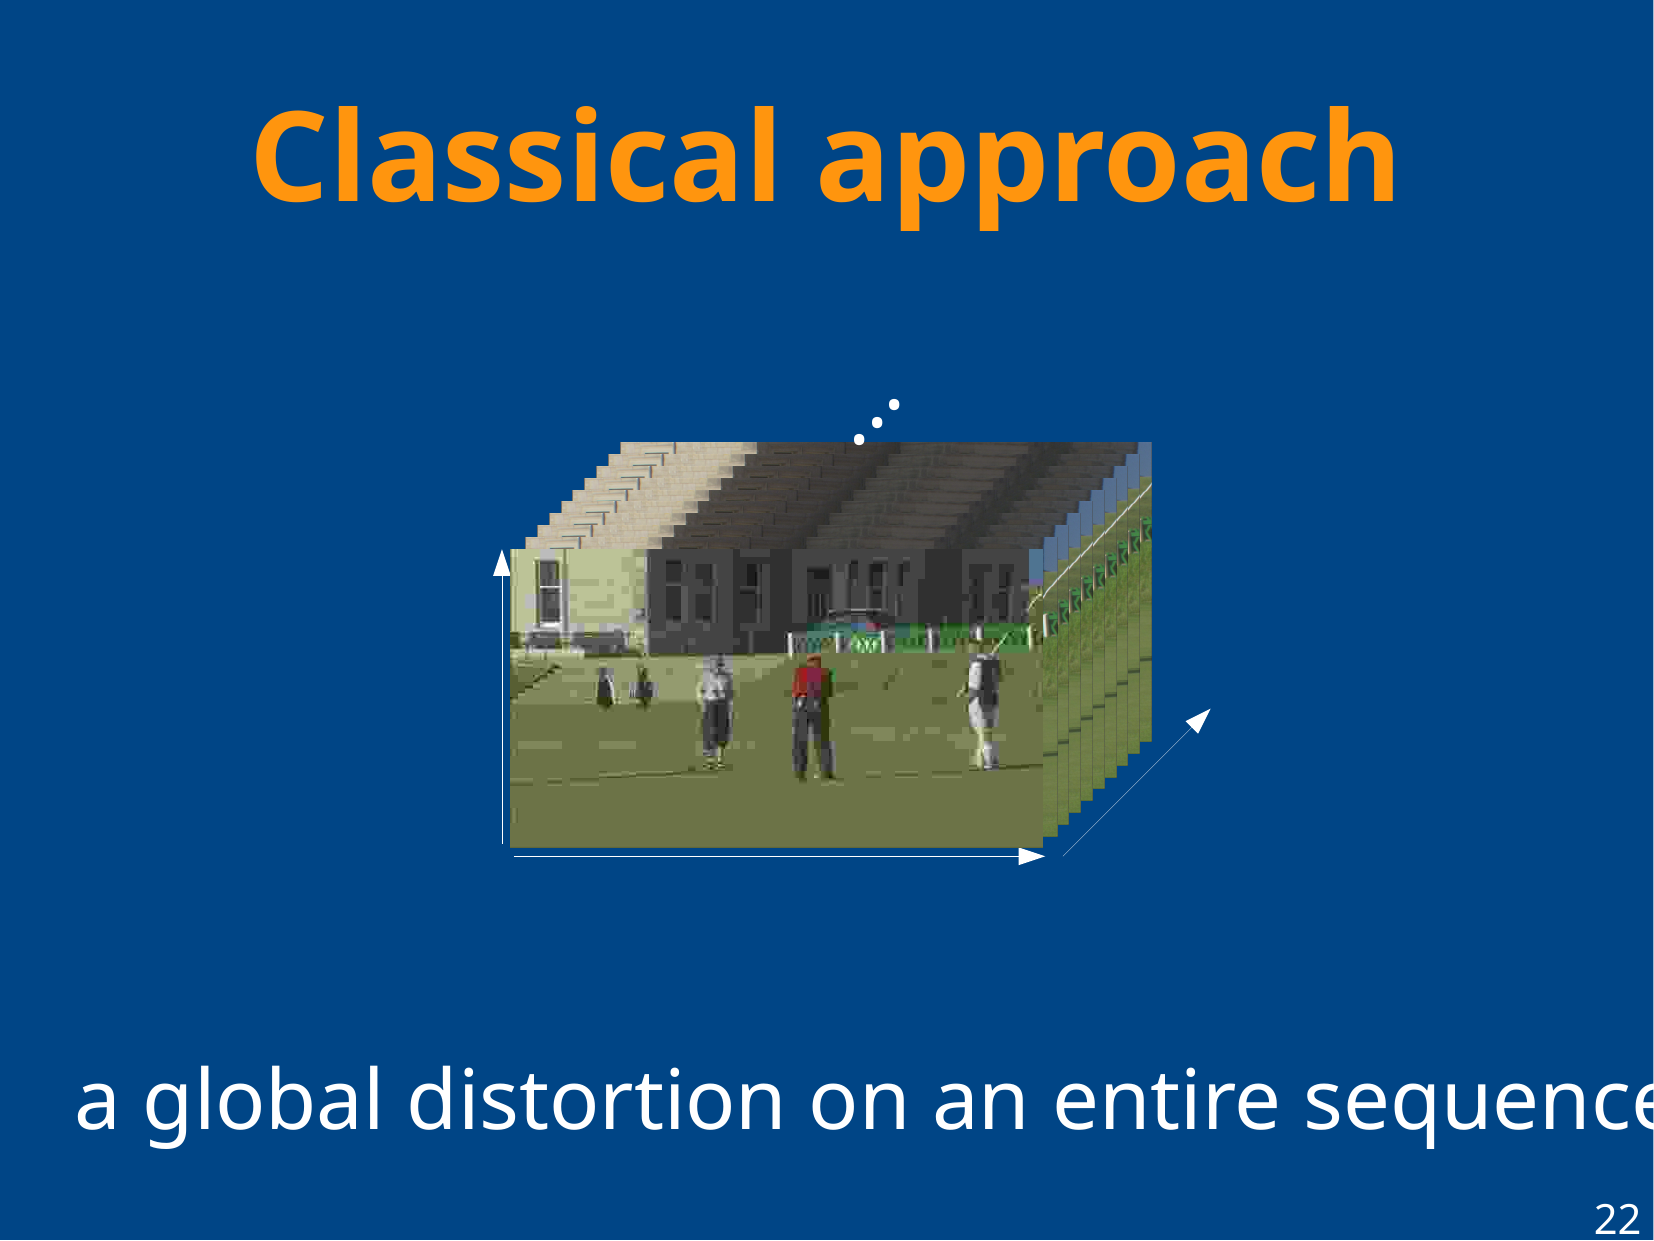

# Classical approach
.
.
.
a global distortion on an entire sequence
22